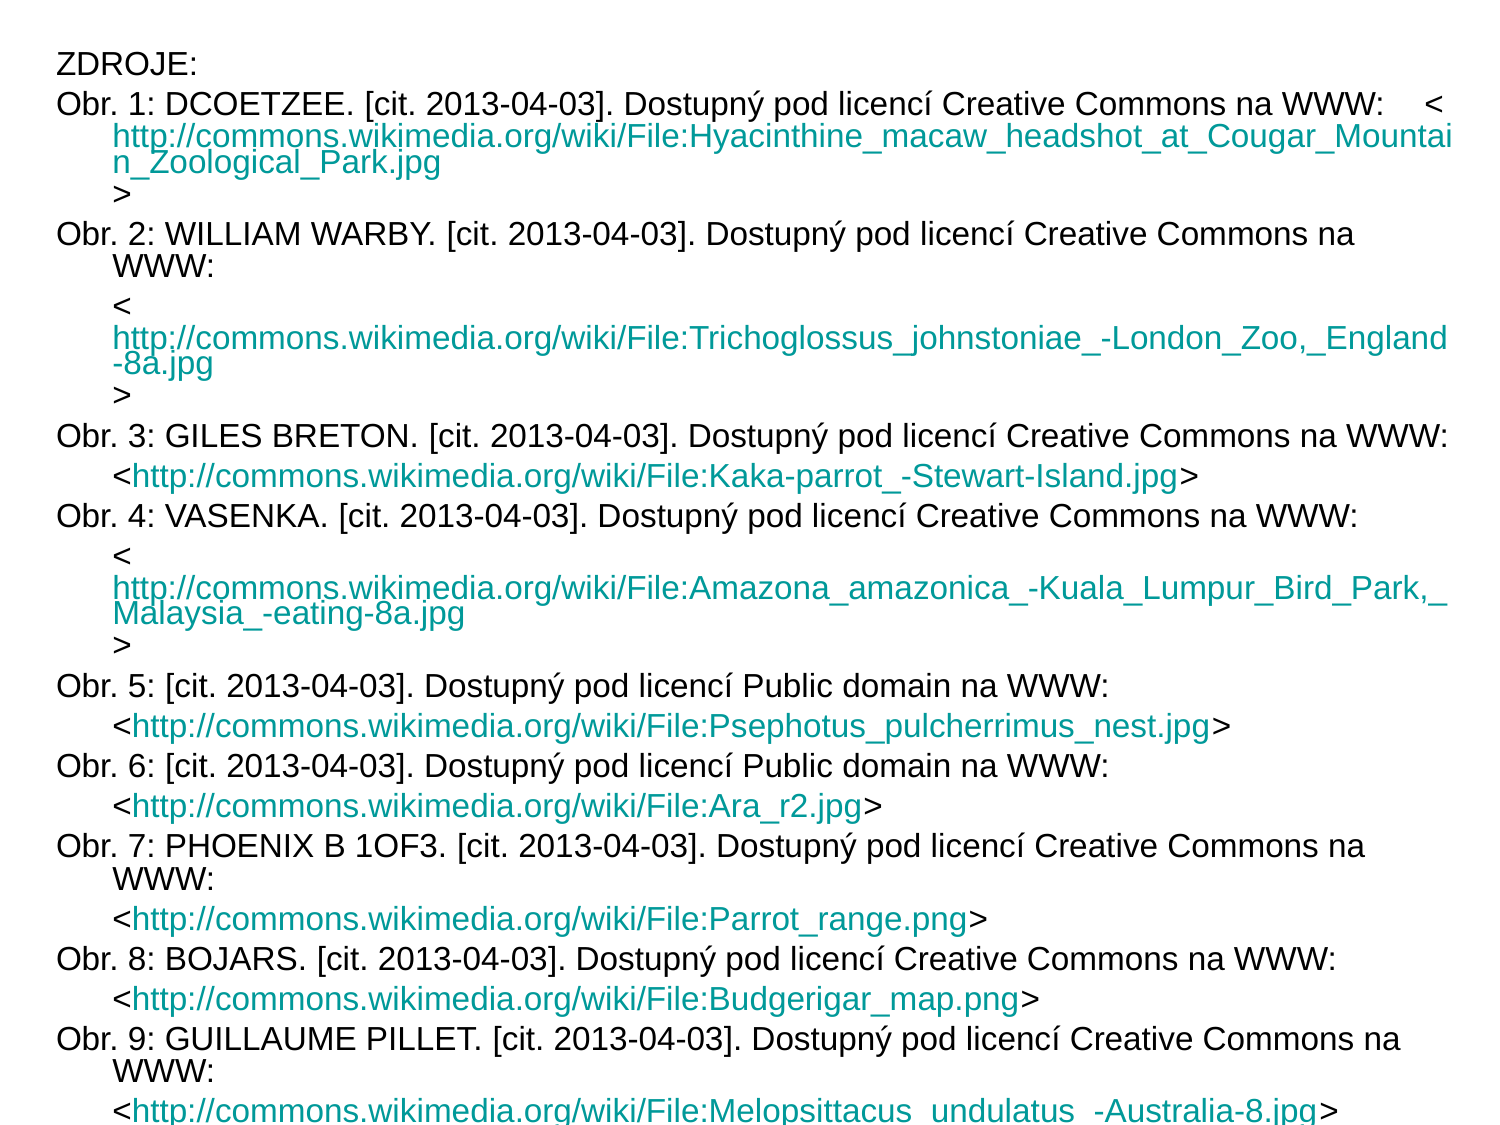

# ZDROJE:
Obr. 1: DCOETZEE. [cit. 2013-04-03]. Dostupný pod licencí Creative Commons na WWW:	 <http://commons.wikimedia.org/wiki/File:Hyacinthine_macaw_headshot_at_Cougar_Mountain_Zoological_Park.jpg>
Obr. 2: WILLIAM WARBY. [cit. 2013-04-03]. Dostupný pod licencí Creative Commons na WWW:
	<http://commons.wikimedia.org/wiki/File:Trichoglossus_johnstoniae_-London_Zoo,_England-8a.jpg>
Obr. 3: GILES BRETON. [cit. 2013-04-03]. Dostupný pod licencí Creative Commons na WWW:
	<http://commons.wikimedia.org/wiki/File:Kaka-parrot_-Stewart-Island.jpg>
Obr. 4: VASENKA. [cit. 2013-04-03]. Dostupný pod licencí Creative Commons na WWW:
	<http://commons.wikimedia.org/wiki/File:Amazona_amazonica_-Kuala_Lumpur_Bird_Park,_Malaysia_-eating-8a.jpg>
Obr. 5: [cit. 2013-04-03]. Dostupný pod licencí Public domain na WWW:
	<http://commons.wikimedia.org/wiki/File:Psephotus_pulcherrimus_nest.jpg>
Obr. 6: [cit. 2013-04-03]. Dostupný pod licencí Public domain na WWW:
	<http://commons.wikimedia.org/wiki/File:Ara_r2.jpg>
Obr. 7: PHOENIX B 1OF3. [cit. 2013-04-03]. Dostupný pod licencí Creative Commons na WWW:
	<http://commons.wikimedia.org/wiki/File:Parrot_range.png>
Obr. 8: BOJARS. [cit. 2013-04-03]. Dostupný pod licencí Creative Commons na WWW:
	<http://commons.wikimedia.org/wiki/File:Budgerigar_map.png>
Obr. 9: GUILLAUME PILLET. [cit. 2013-04-03]. Dostupný pod licencí Creative Commons na WWW:
	<http://commons.wikimedia.org/wiki/File:Melopsittacus_undulatus_-Australia-8.jpg>
Obr. 10: JJ HARRISON. [cit. 2013-04-03]. Dostupný pod licencí Creative Commons na WWW:
 	<http://cs.wikipedia.org/wiki/Soubor:Cacatua_galerita_Tas_2.jpg>